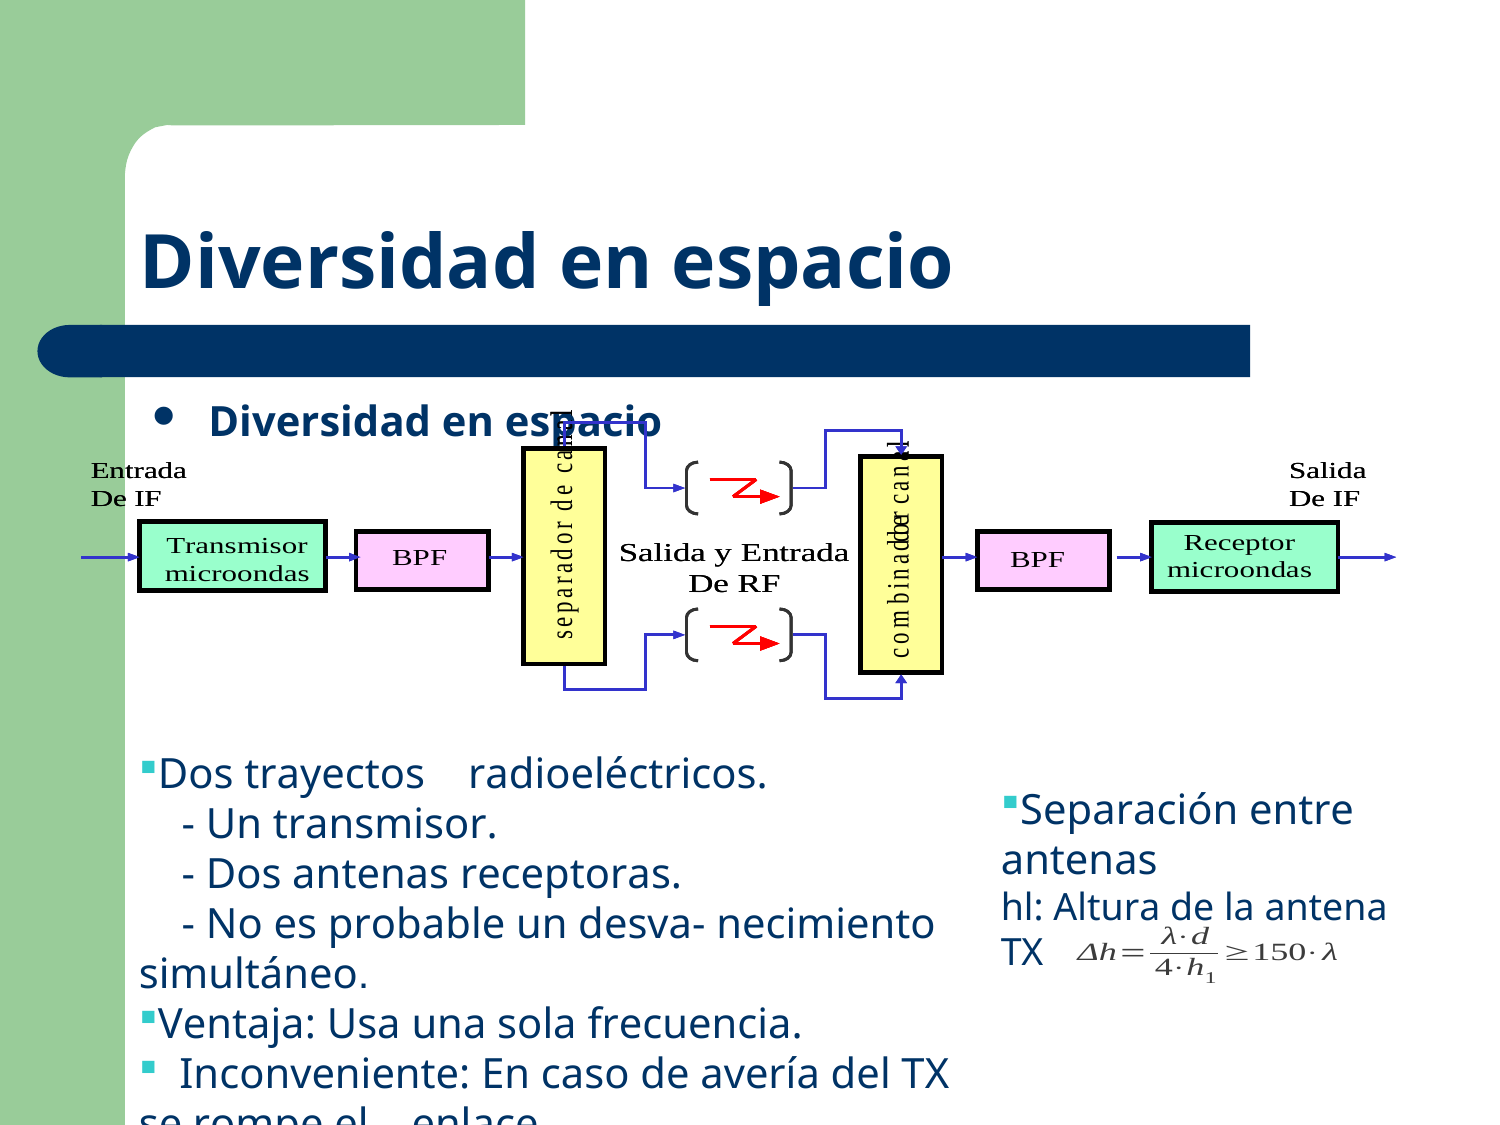

# Diversidad en espacio
Diversidad en espacio
Dos trayectos radioeléctricos.
 - Un transmisor.
 - Dos antenas receptoras.
 - No es probable un desva- necimiento simultáneo.
Ventaja: Usa una sola frecuencia.
 Inconveniente: En caso de avería del TX se rompe el enlace.
Separación entre antenas
hl: Altura de la antena TX